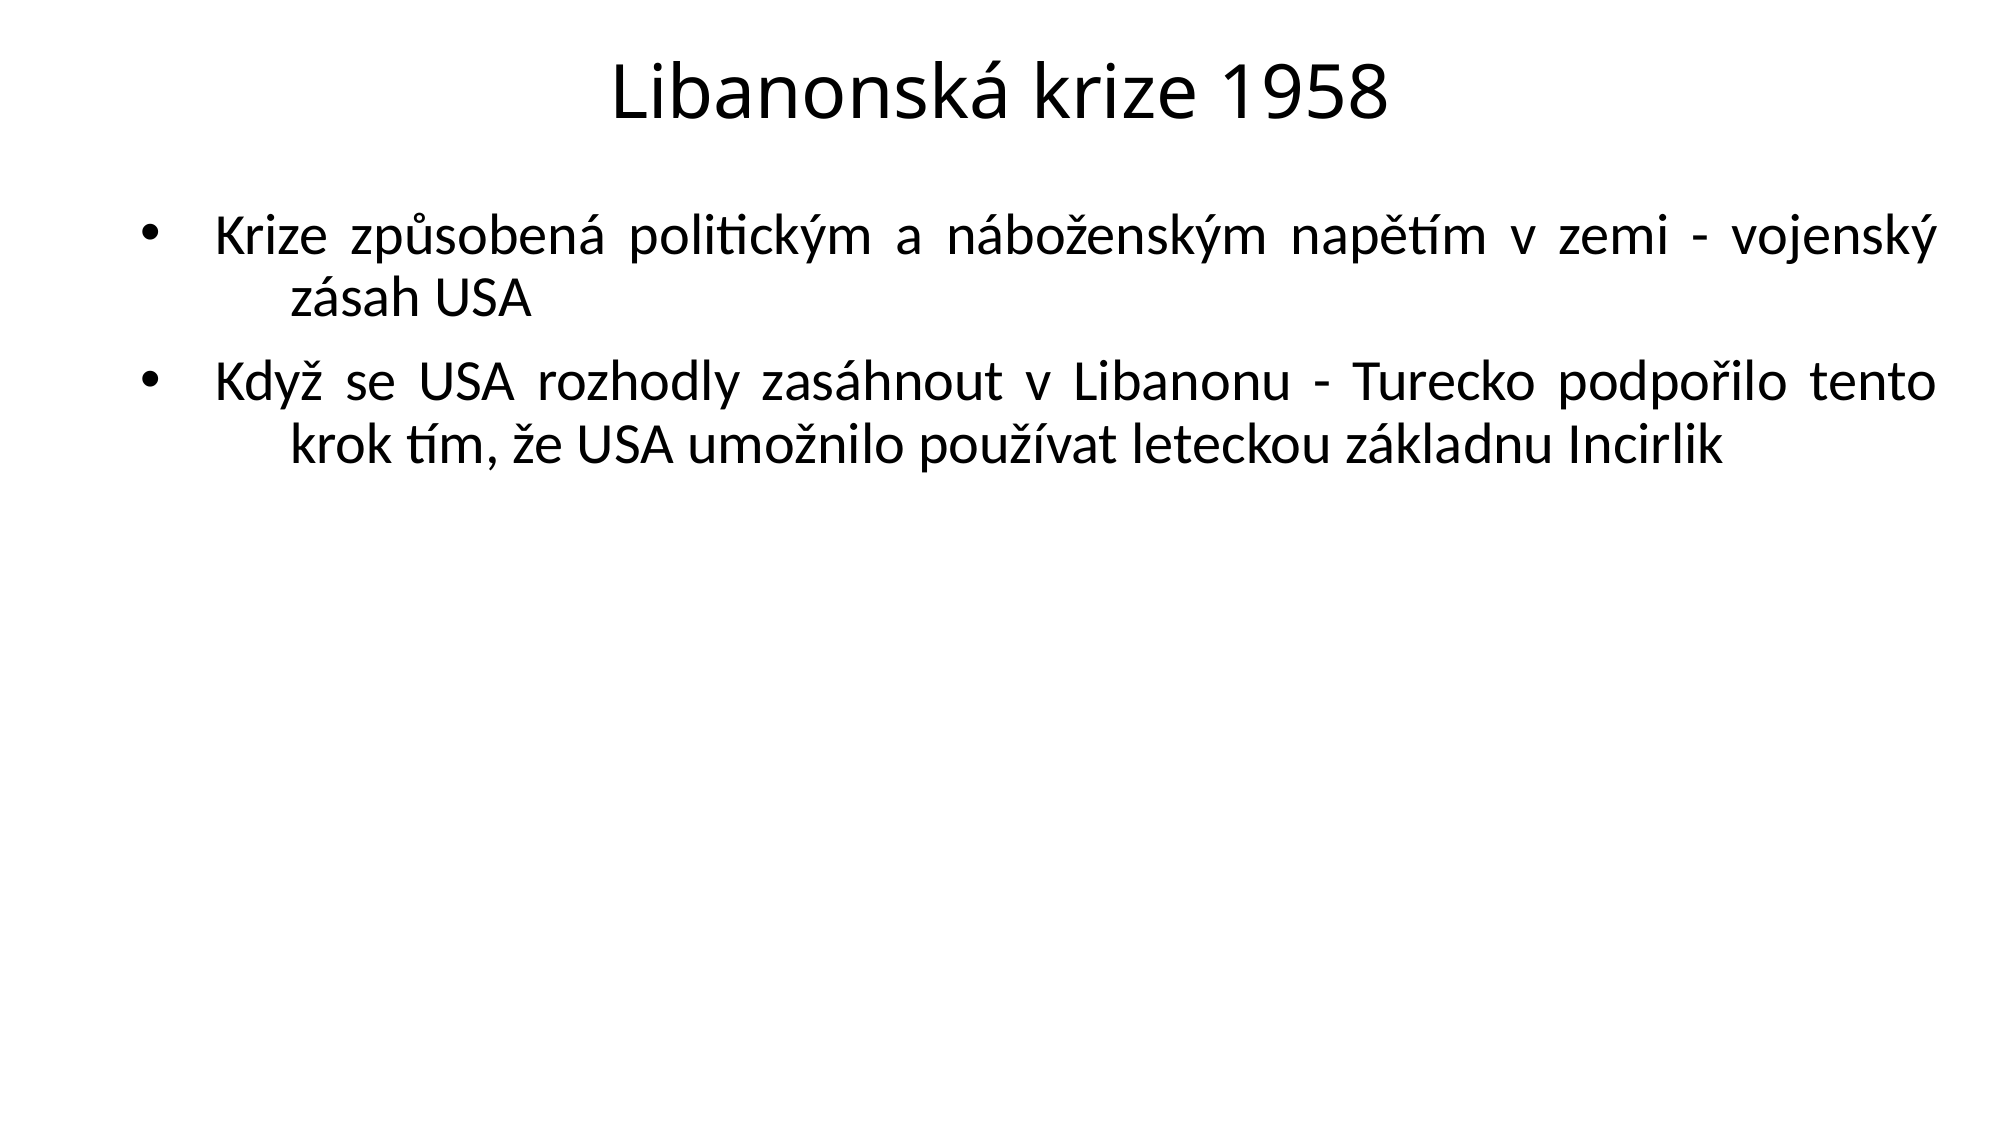

# Libanonská krize 1958
Krize způsobená politickým a náboženským napětím v zemi - vojenský zásah USA
Když se USA rozhodly zasáhnout v Libanonu - Turecko podpořilo tento krok tím, že USA umožnilo používat leteckou základnu Incirlik